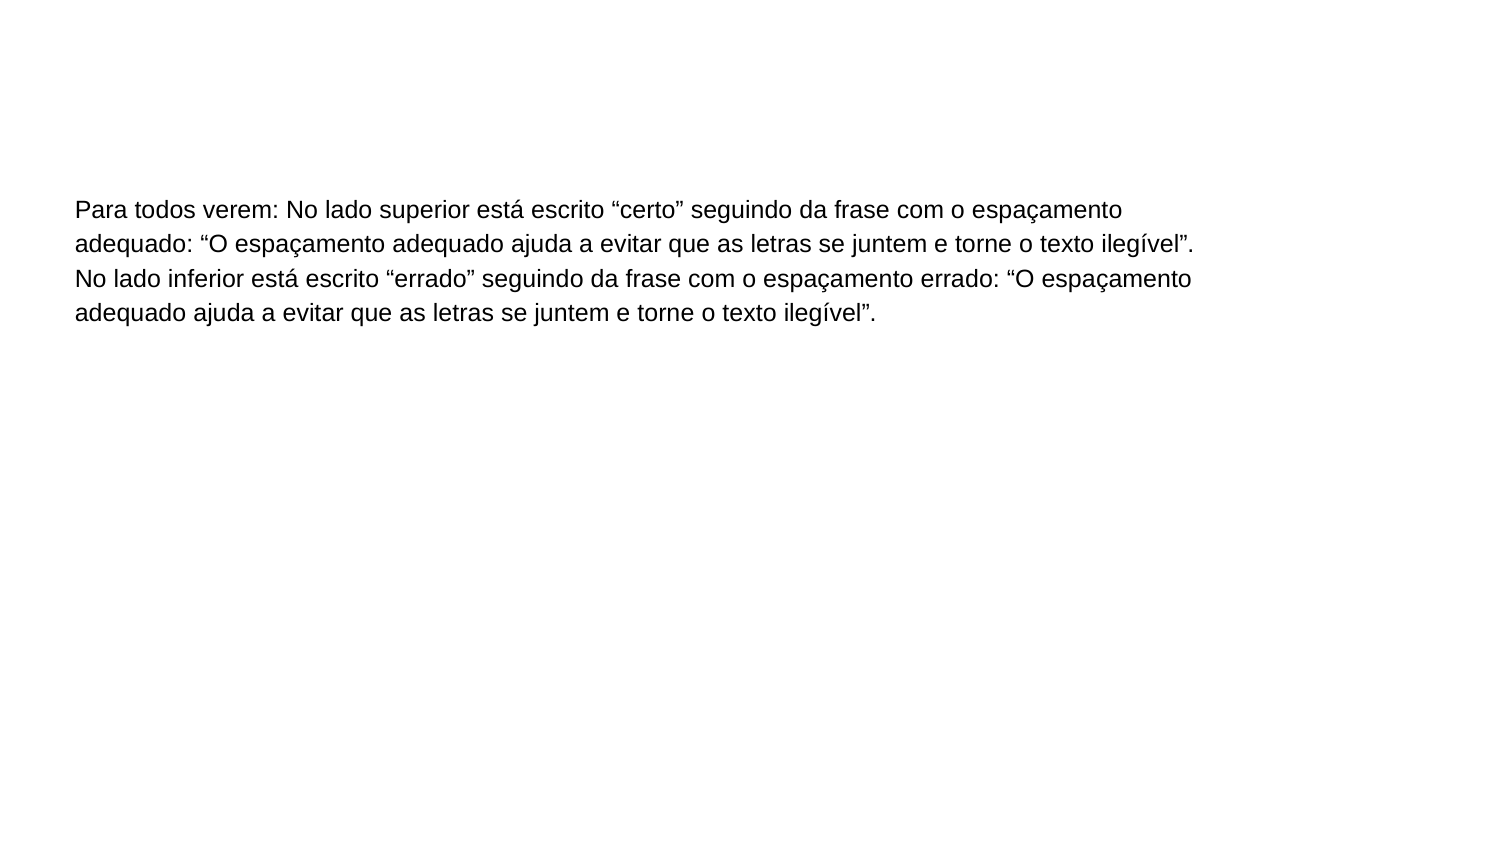

# Para todos verem: No lado superior está escrito “certo” seguindo da frase com o espaçamento adequado: “O espaçamento adequado ajuda a evitar que as letras se juntem e torne o texto ilegível”. No lado inferior está escrito “errado” seguindo da frase com o espaçamento errado: “O espaçamento adequado ajuda a evitar que as letras se juntem e torne o texto ilegível”.